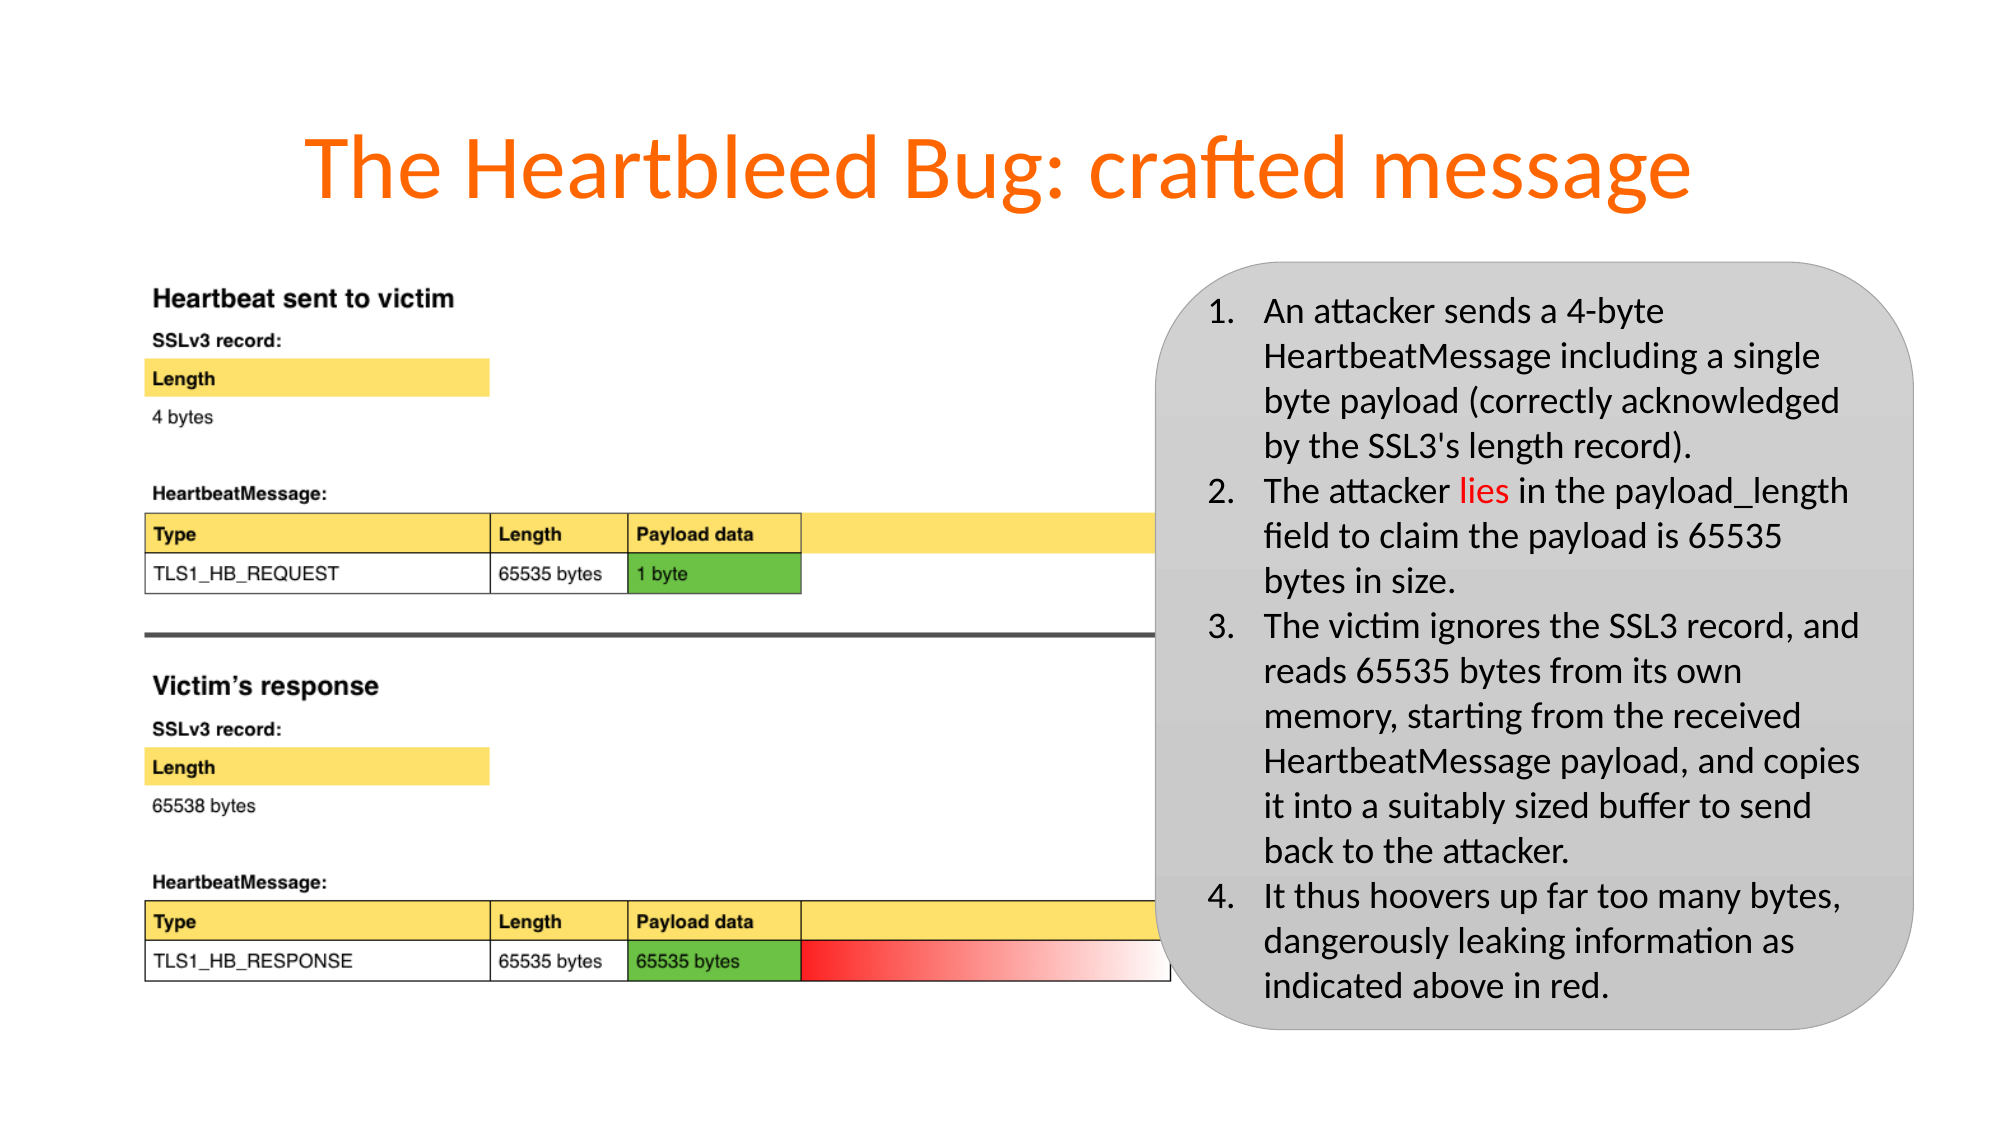

# The Heartbleed Bug: crafted message
An attacker sends a 4-byte HeartbeatMessage including a single byte payload (correctly acknowledged by the SSL3's length record).
The attacker lies in the payload_length field to claim the payload is 65535 bytes in size.
The victim ignores the SSL3 record, and reads 65535 bytes from its own memory, starting from the received HeartbeatMessage payload, and copies it into a suitably sized buffer to send back to the attacker.
It thus hoovers up far too many bytes, dangerously leaking information as indicated above in red.